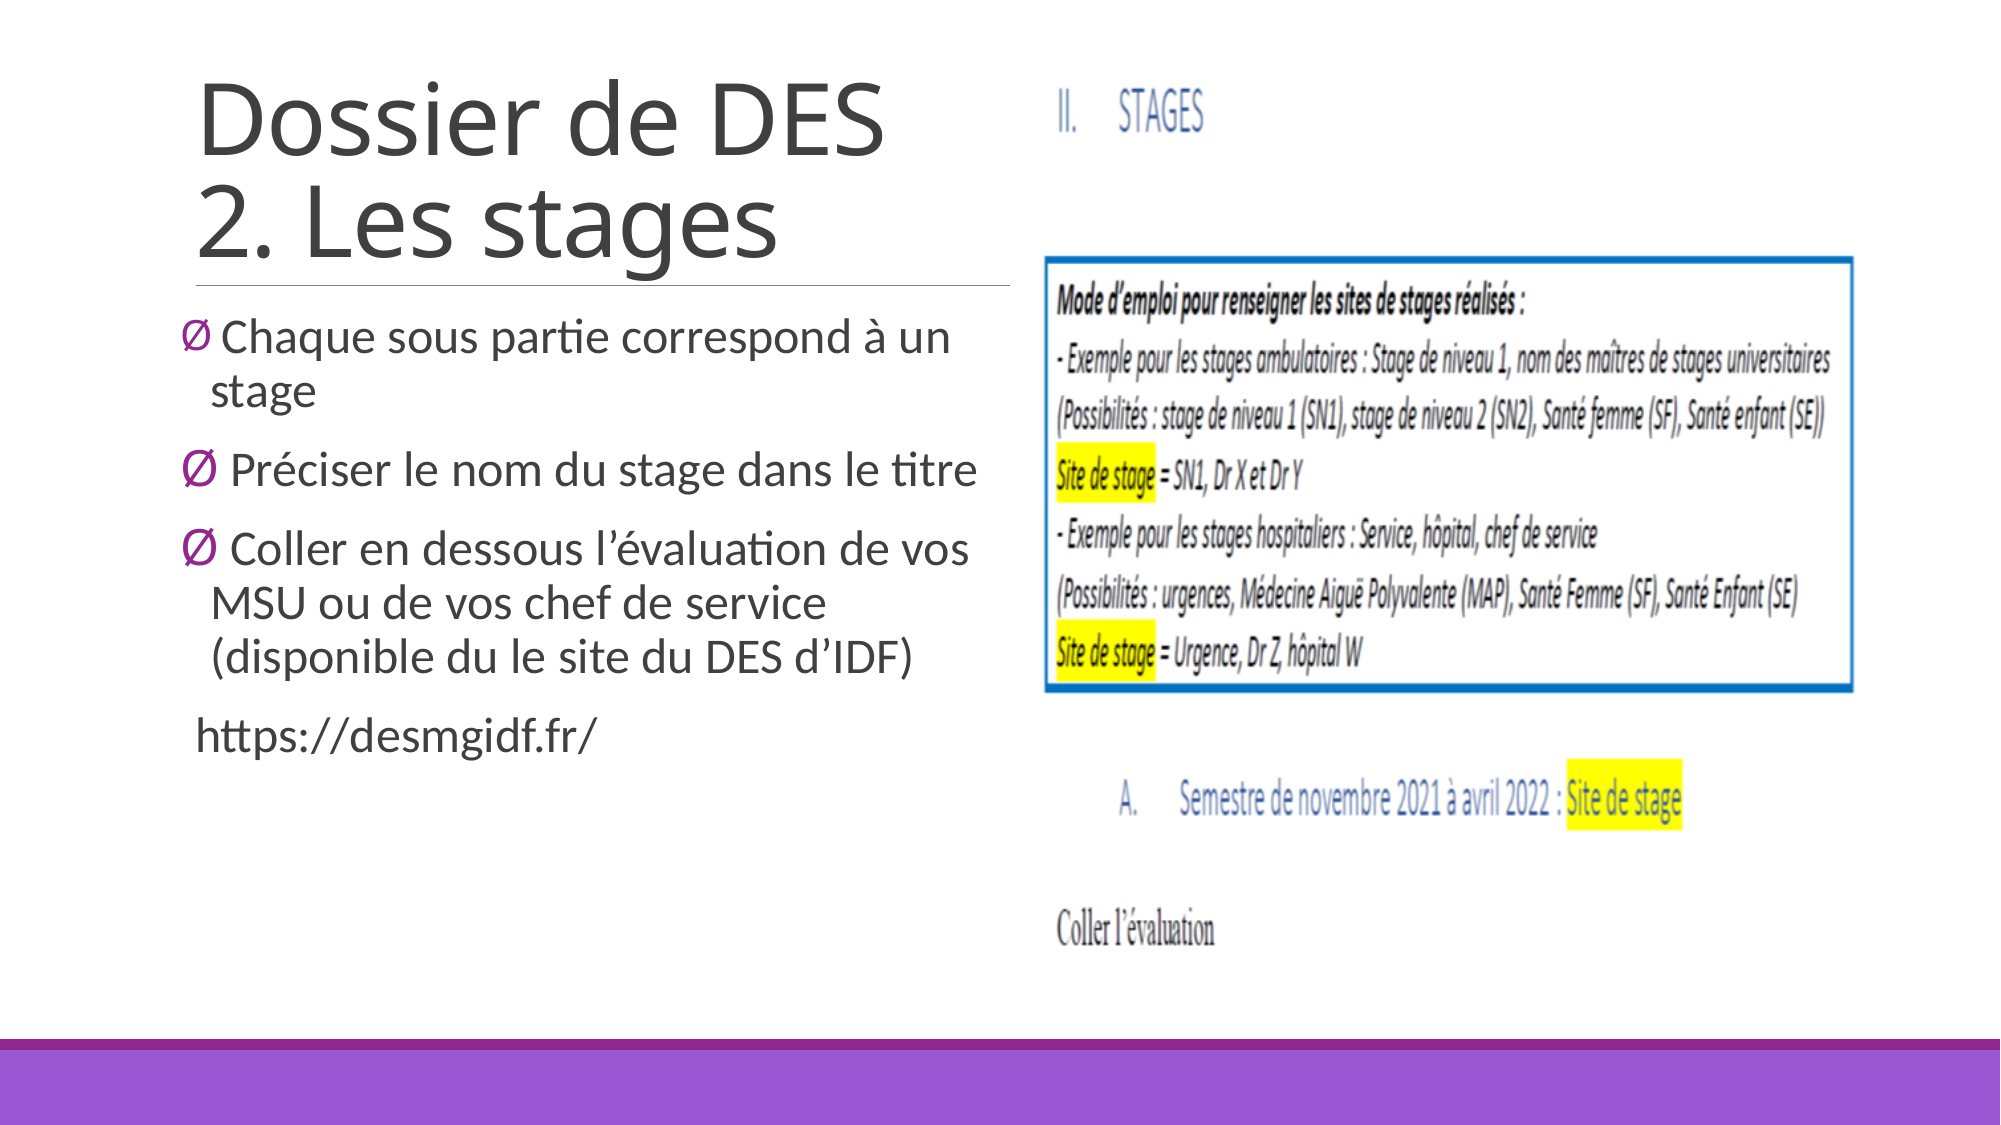

# Dossier de DES 2. Les stages
 Chaque sous partie correspond à un stage
 Préciser le nom du stage dans le titre
 Coller en dessous l’évaluation de vos MSU ou de vos chef de service (disponible du le site du DES d’IDF)
https://desmgidf.fr/